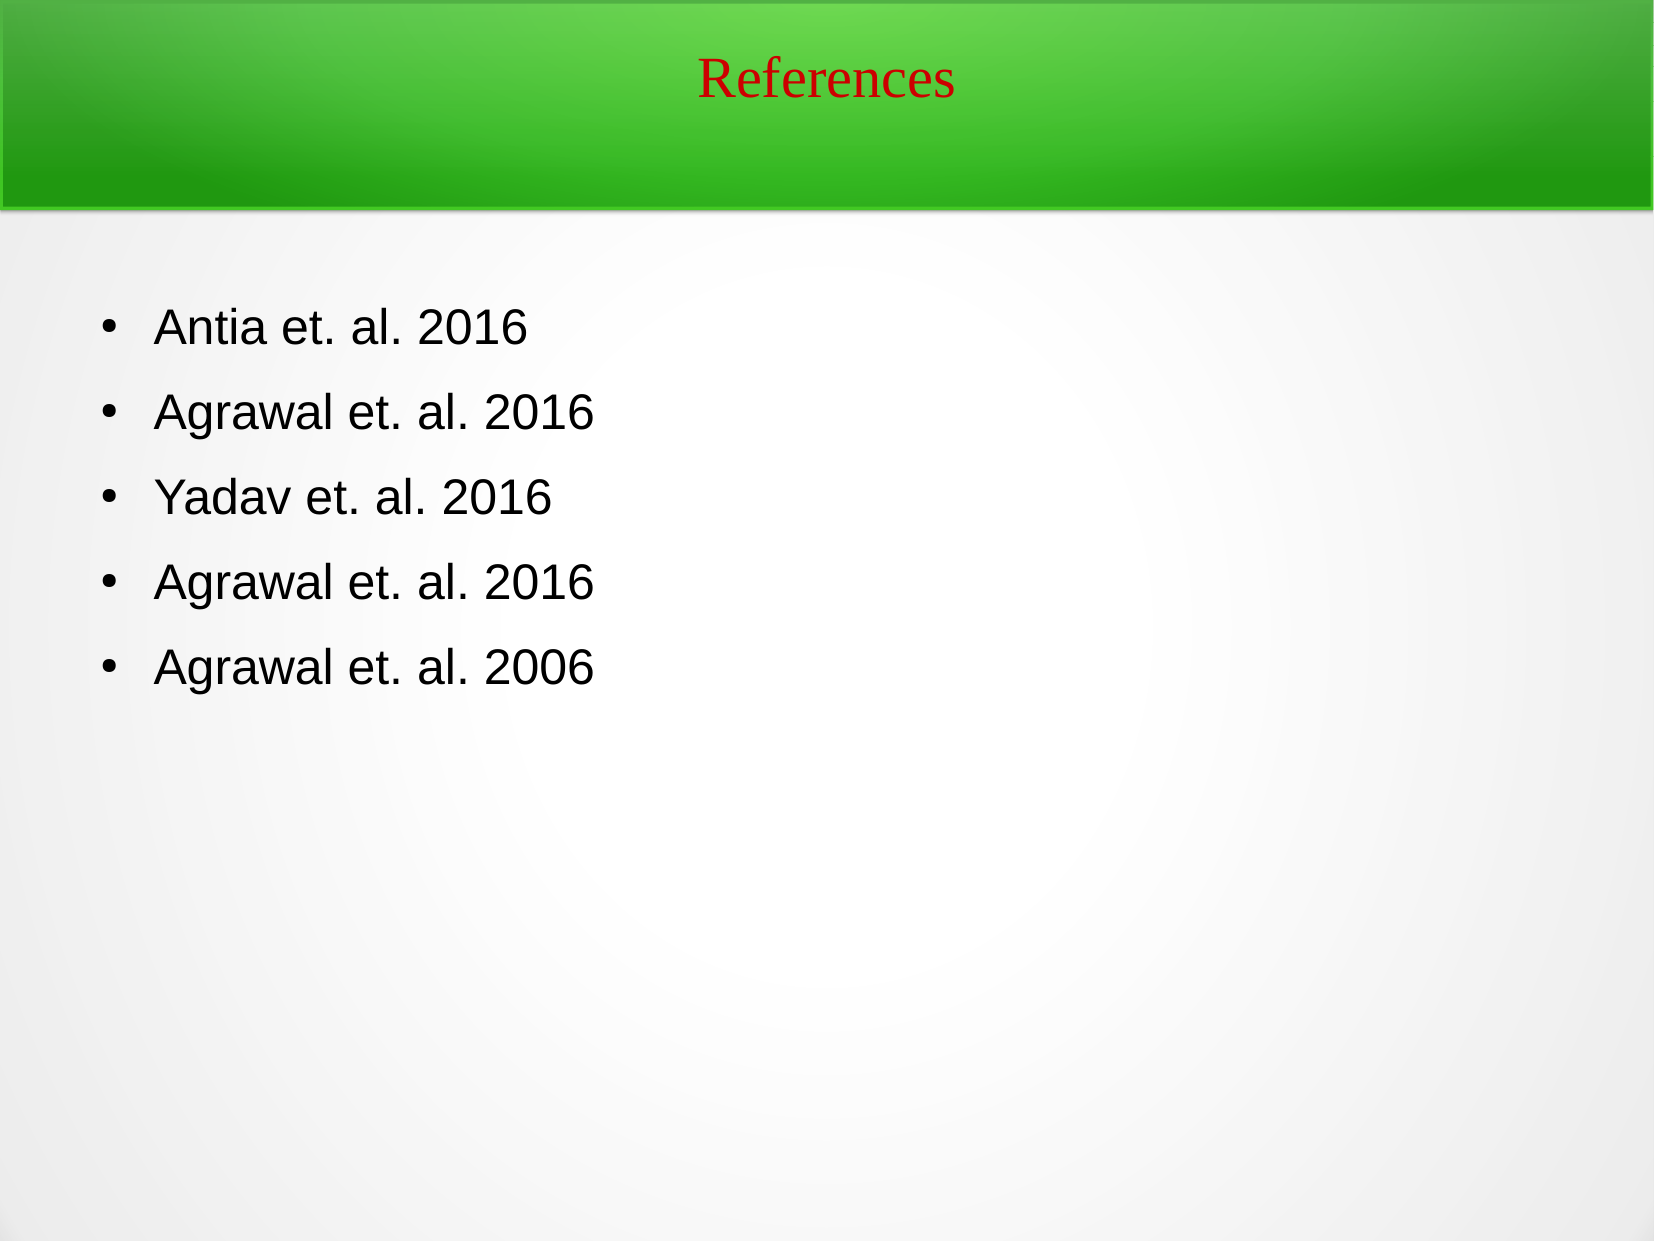

# References
Antia et. al. 2016
Agrawal et. al. 2016
Yadav et. al. 2016
Agrawal et. al. 2016
Agrawal et. al. 2006